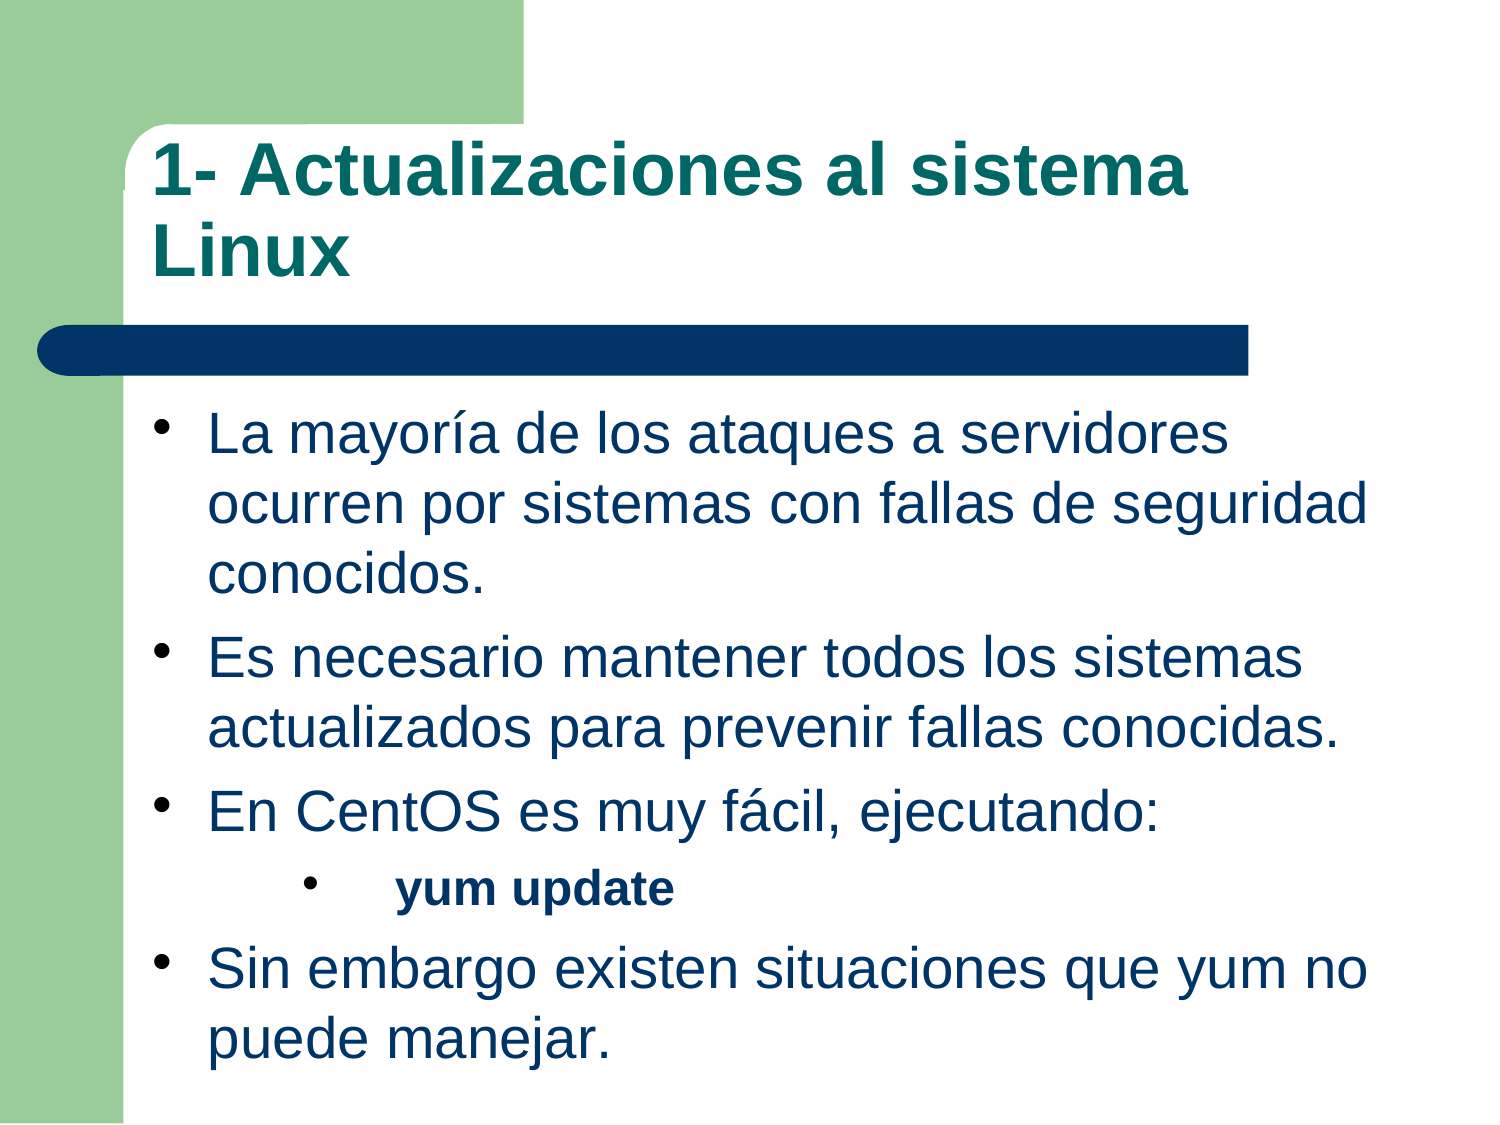

# 1- Actualizaciones al sistema Linux
La mayoría de los ataques a servidores ocurren por sistemas con fallas de seguridad conocidos.
Es necesario mantener todos los sistemas actualizados para prevenir fallas conocidas.
En CentOS es muy fácil, ejecutando:
yum update
Sin embargo existen situaciones que yum no puede manejar.